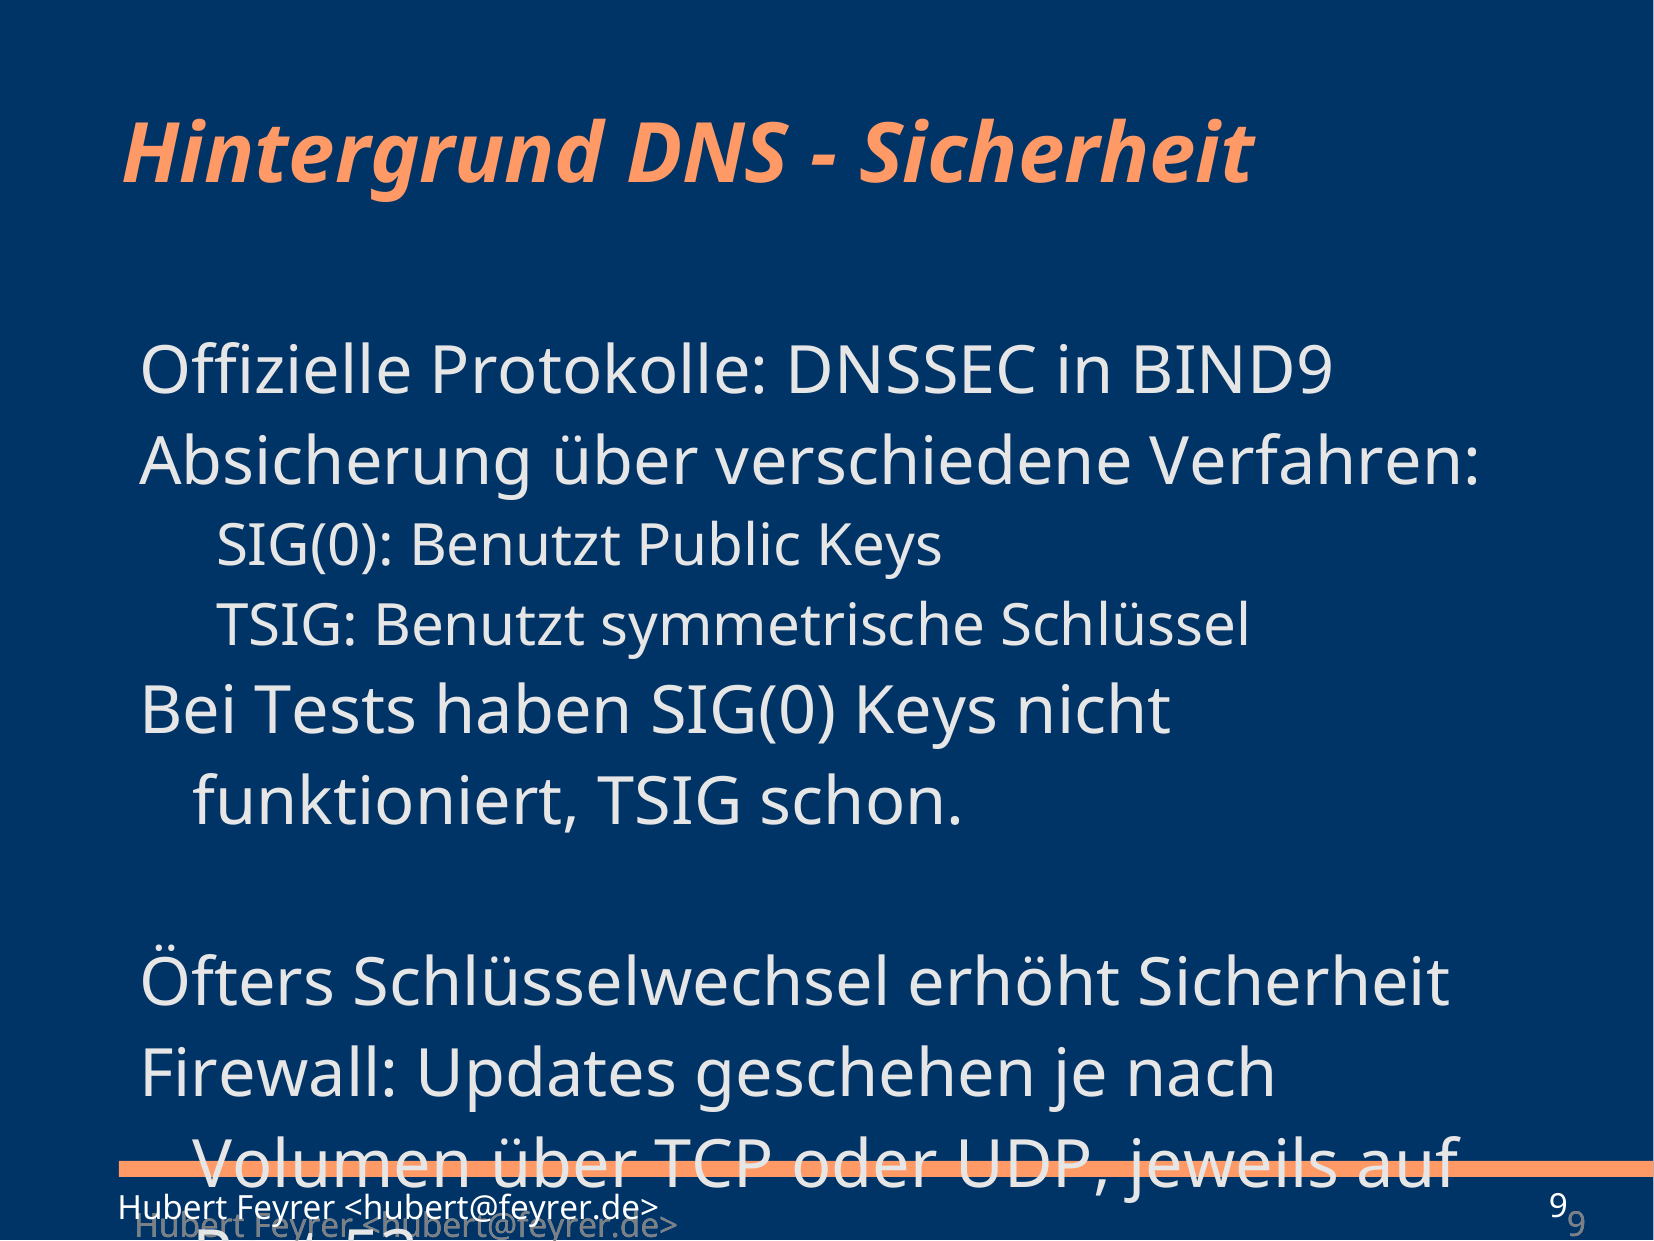

# Hintergrund DNS - Sicherheit
Offizielle Protokolle: DNSSEC in BIND9
Absicherung über verschiedene Verfahren:
SIG(0): Benutzt Public Keys
TSIG: Benutzt symmetrische Schlüssel
Bei Tests haben SIG(0) Keys nicht funktioniert, TSIG schon.
Öfters Schlüsselwechsel erhöht Sicherheit
Firewall: Updates geschehen je nach Volumen über TCP oder UDP, jeweils auf Port 53